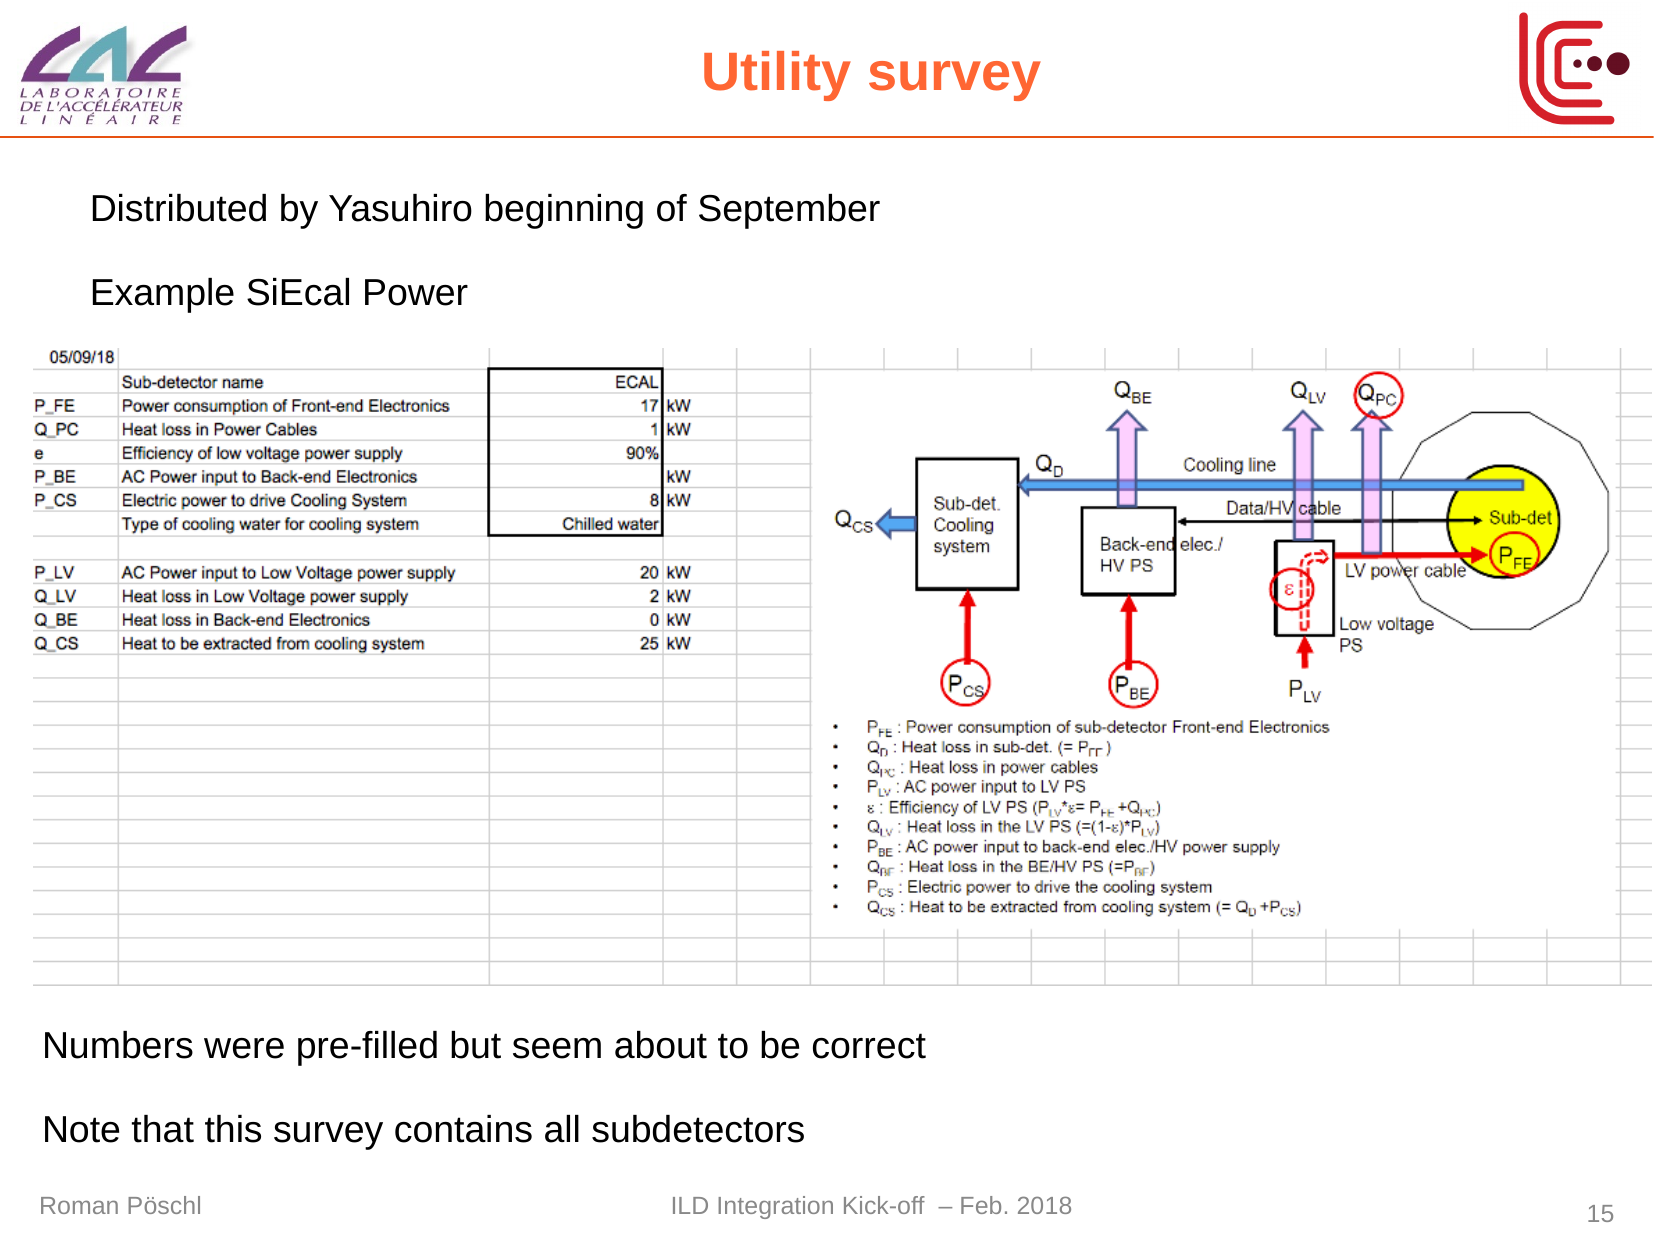

# Utility survey
Distributed by Yasuhiro beginning of September
Example SiEcal Power
Numbers were pre-filled but seem about to be correct
Note that this survey contains all subdetectors